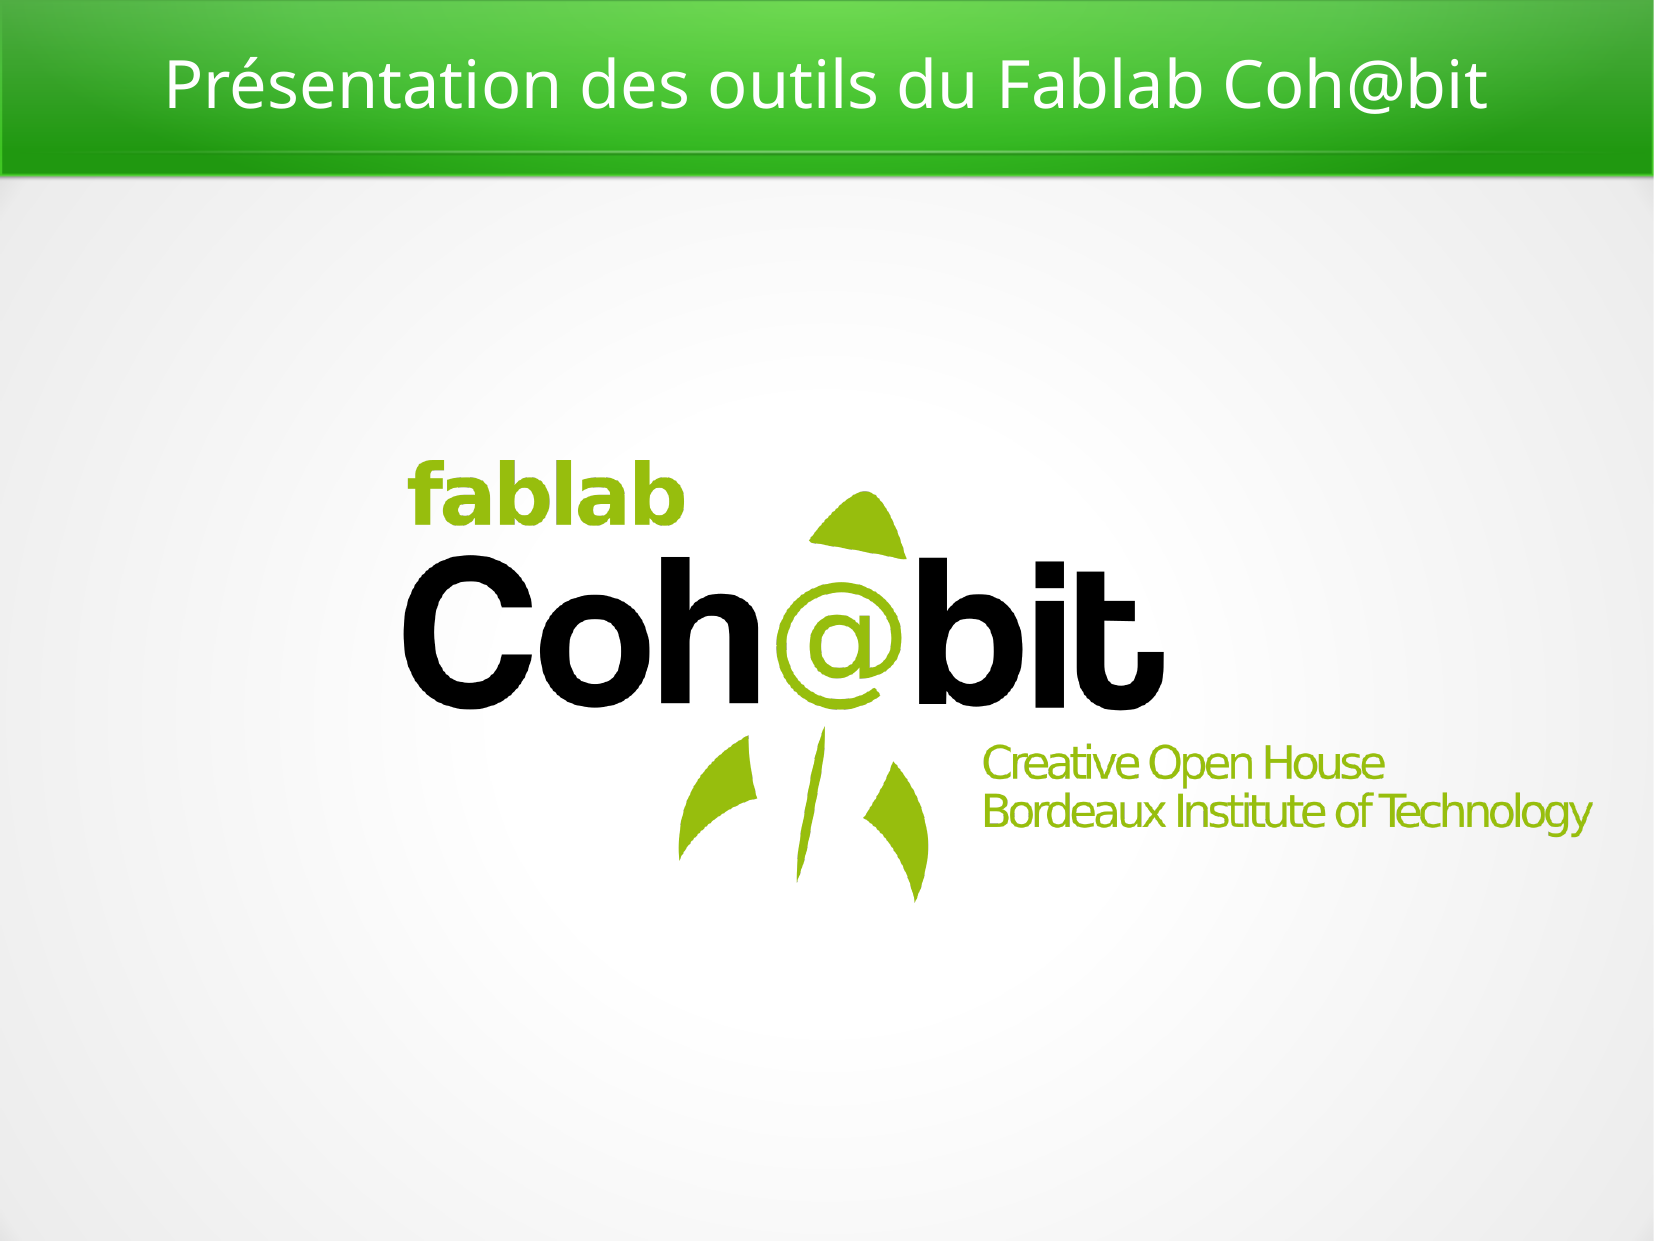

# Présentation des outils du Fablab Coh@bit